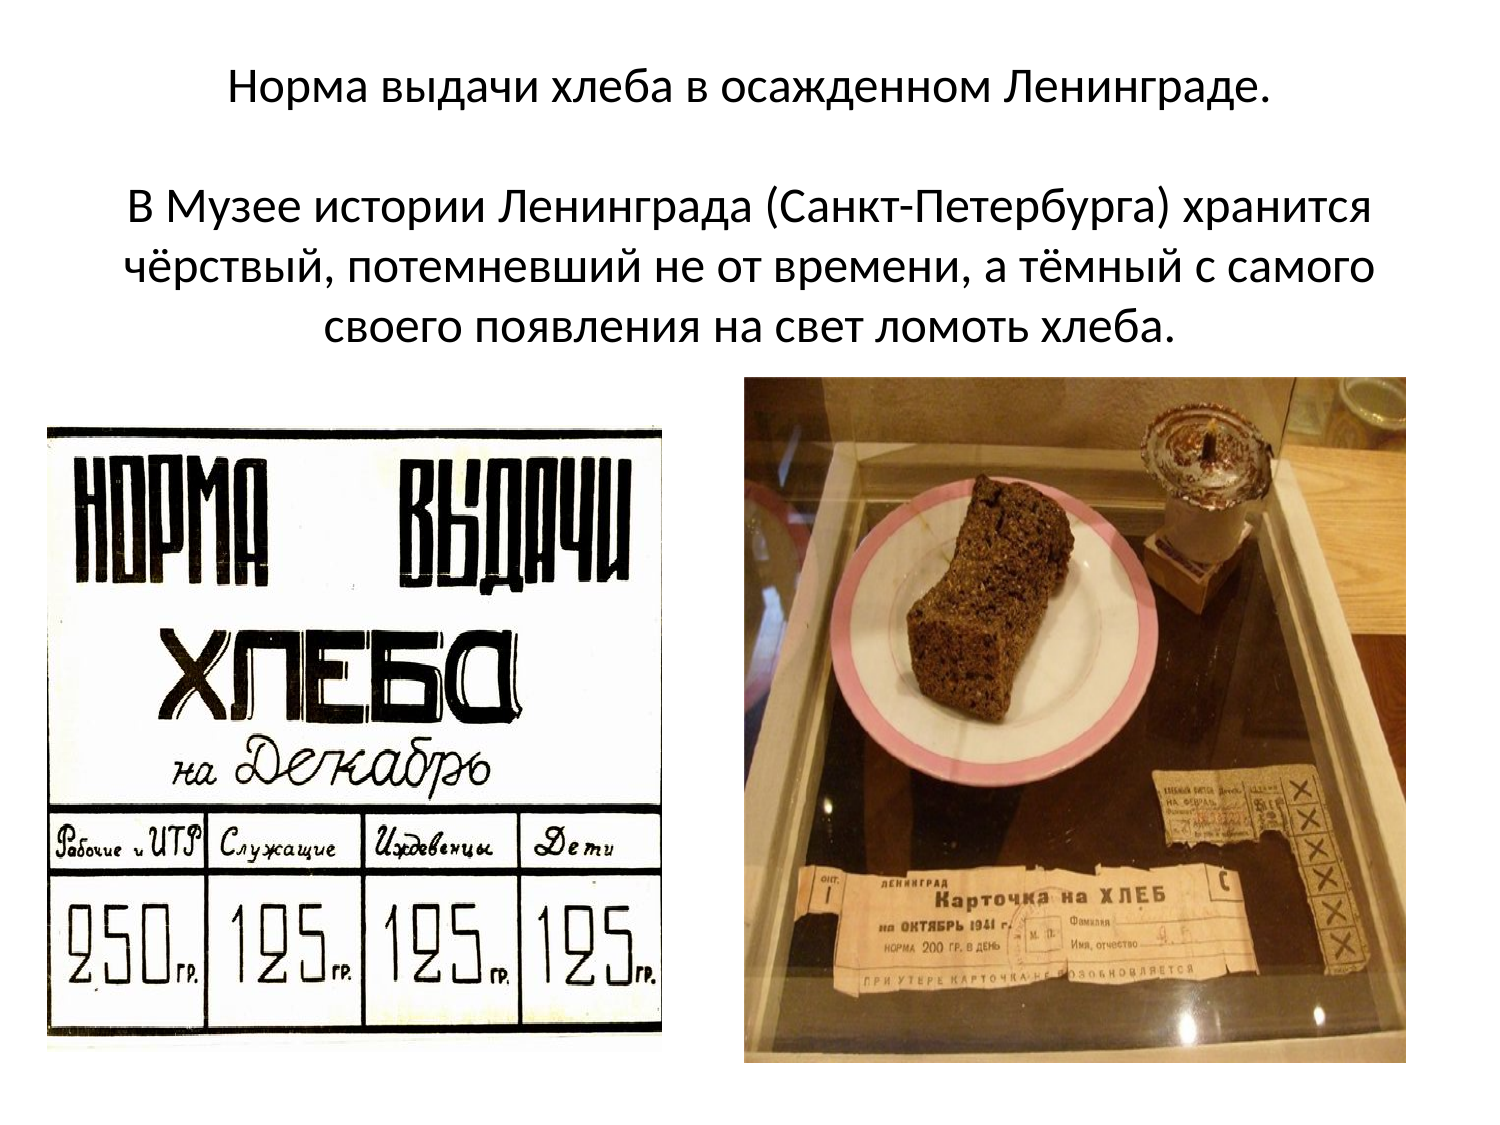

# Норма выдачи хлеба в осажденном Ленинграде. В Музее истории Ленинграда (Санкт-Петербурга) хранится чёрствый, потемневший не от времени, а тёмный с самого своего появления на свет ломоть хлеба.